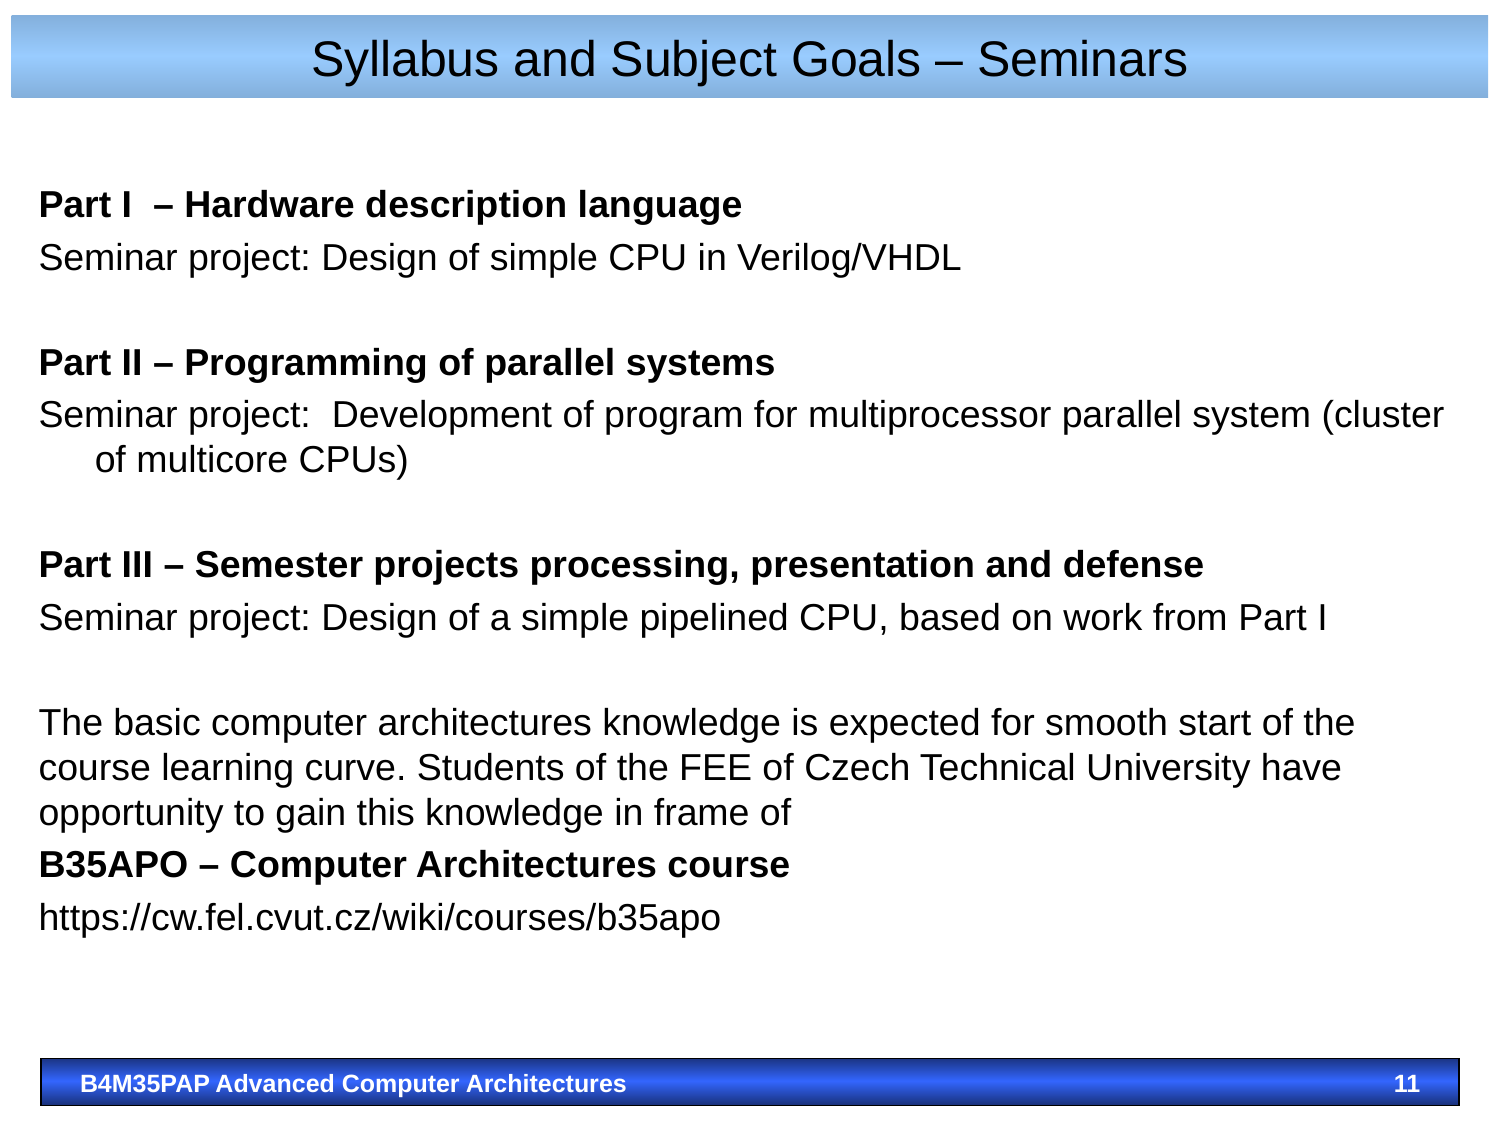

# Syllabus and Subject Goals – Seminars
Part I – Hardware description language
Seminar project: Design of simple CPU in Verilog/VHDL
Part II – Programming of parallel systems
Seminar project: Development of program for multiprocessor parallel system (cluster of multicore CPUs)
Part III – Semester projects processing, presentation and defense
Seminar project: Design of a simple pipelined CPU, based on work from Part I
The basic computer architectures knowledge is expected for smooth start of the course learning curve. Students of the FEE of Czech Technical University have opportunity to gain this knowledge in frame of
B35APO – Computer Architectures course
https://cw.fel.cvut.cz/wiki/courses/b35apo